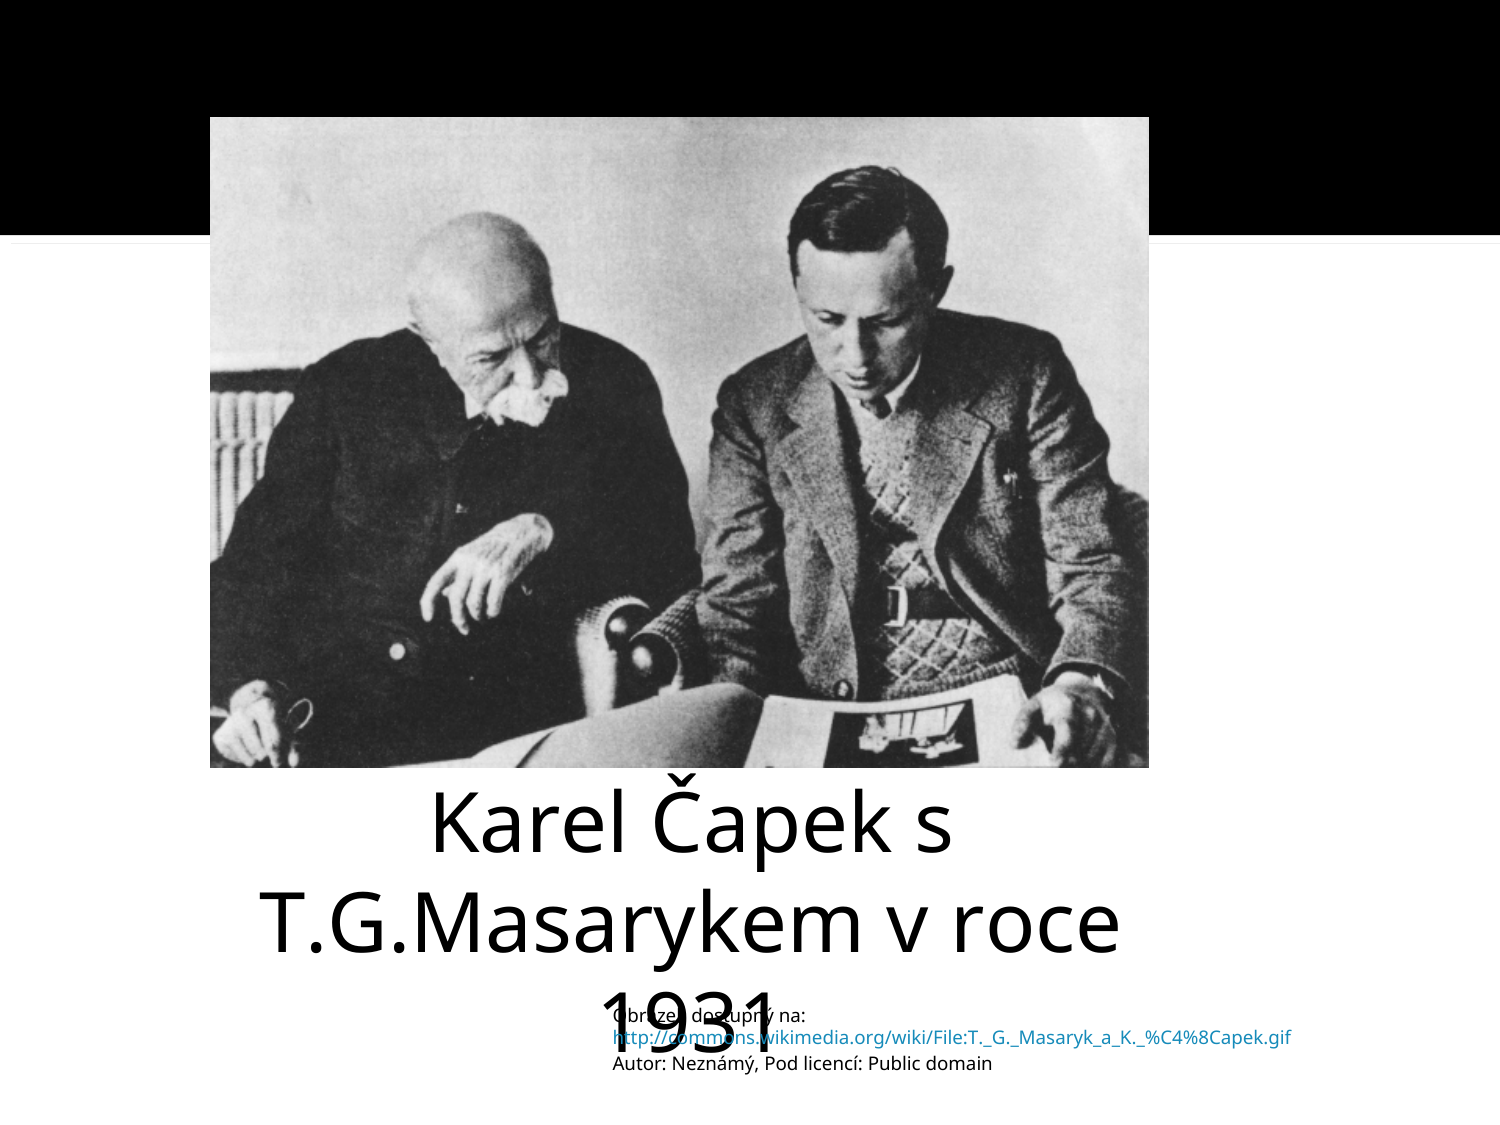

Karel Čapek s T.G.Masarykem v roce 1931
Obrázek dostupný na: http://commons.wikimedia.org/wiki/File:T._G._Masaryk_a_K._%C4%8Capek.gif
Autor: Neznámý, Pod licencí: Public domain